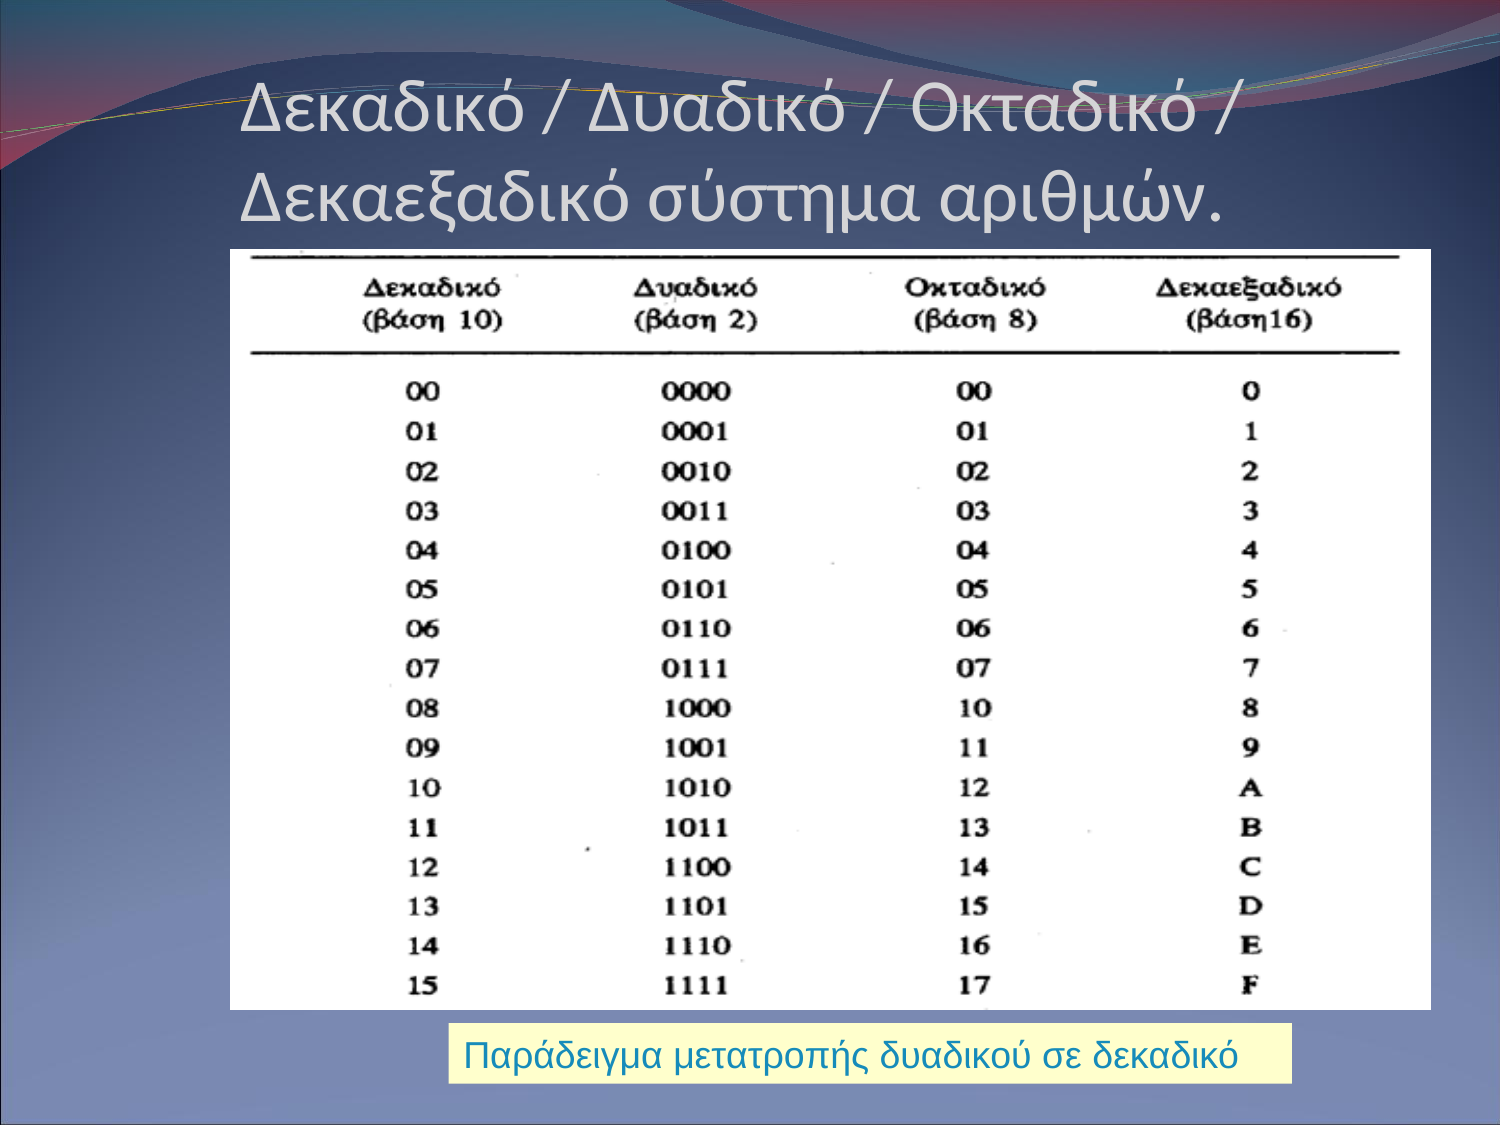

# Δεκαδικό / Δυαδικό / Οκταδικό / Δεκαεξαδικό σύστημα αριθμών.
Παράδειγμα μετατροπής δυαδικού σε δεκαδικό